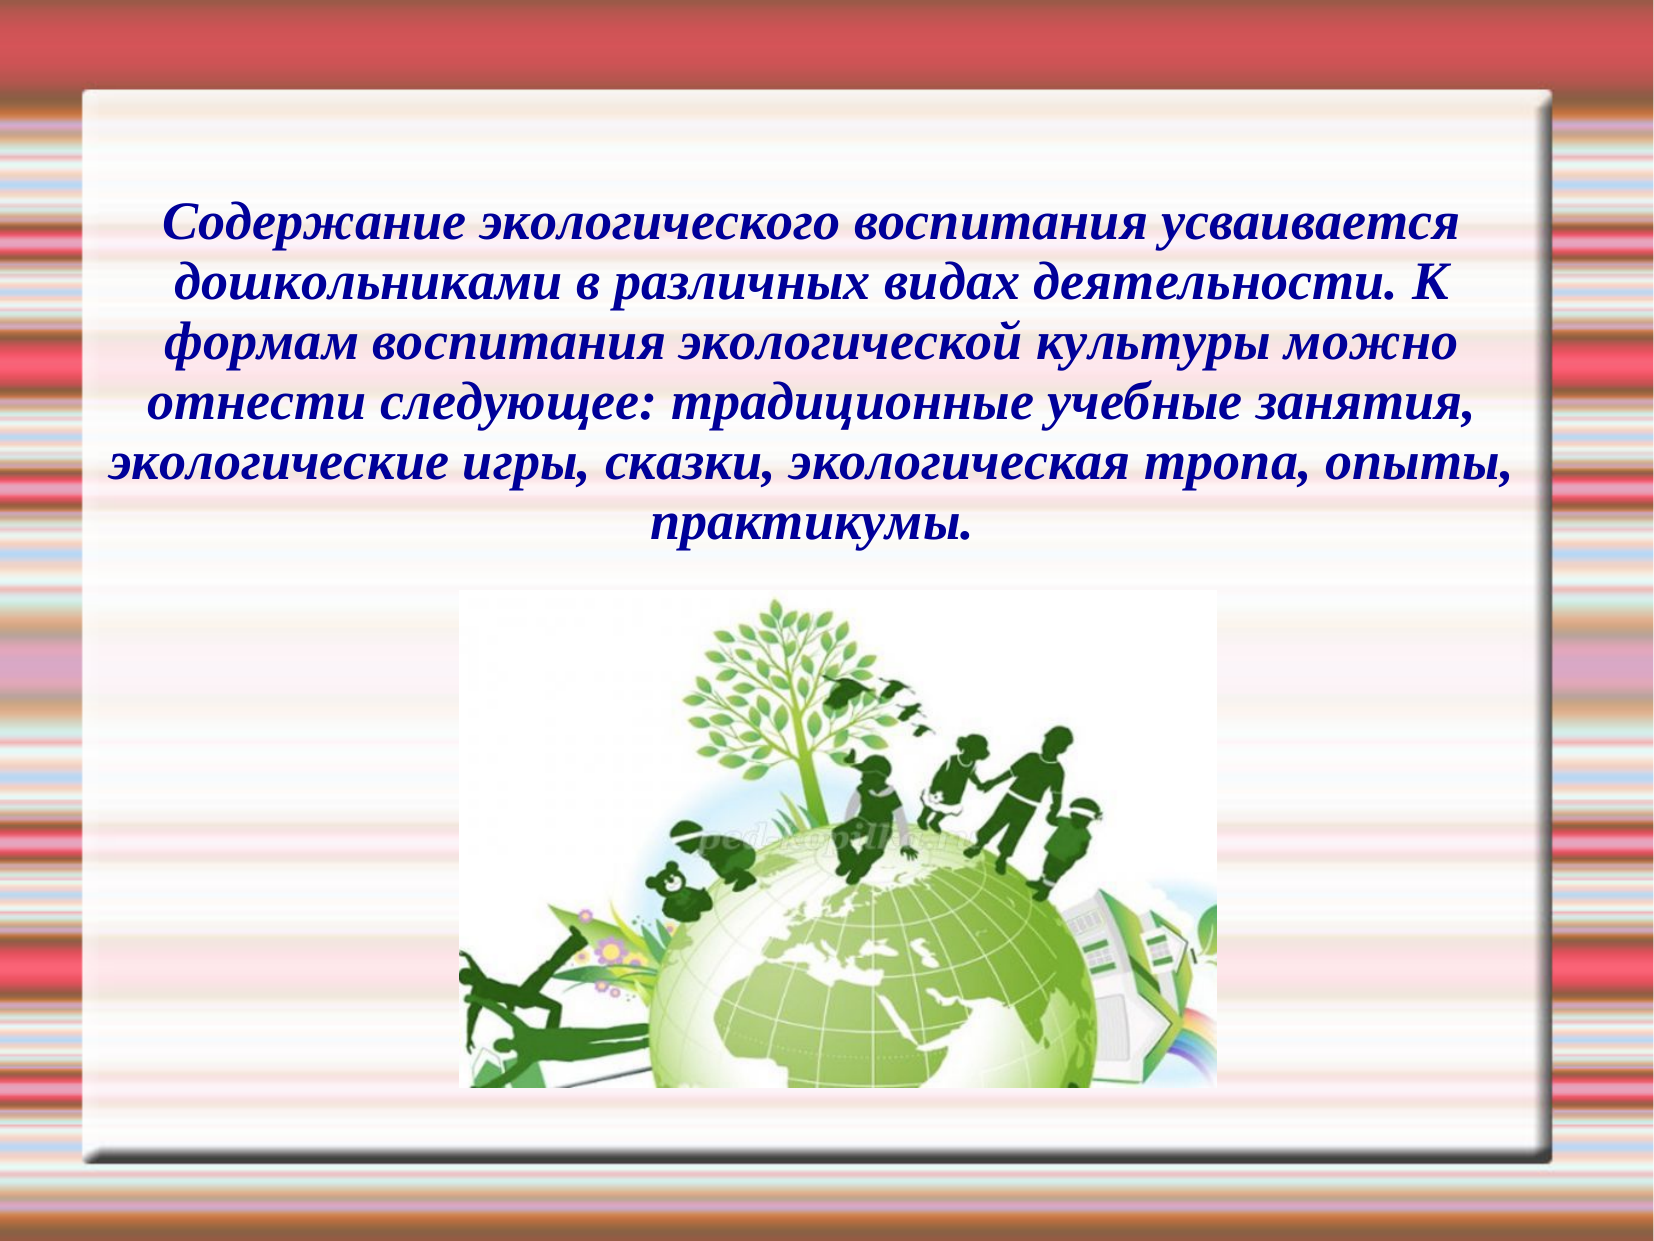

# Содержание экологического воспитания усваивается дошкольниками в различных видах деятельности. К формам воспитания экологической культуры можно отнести следующее: традиционные учебные занятия, экологические игры, сказки, экологическая тропа, опыты, практикумы.